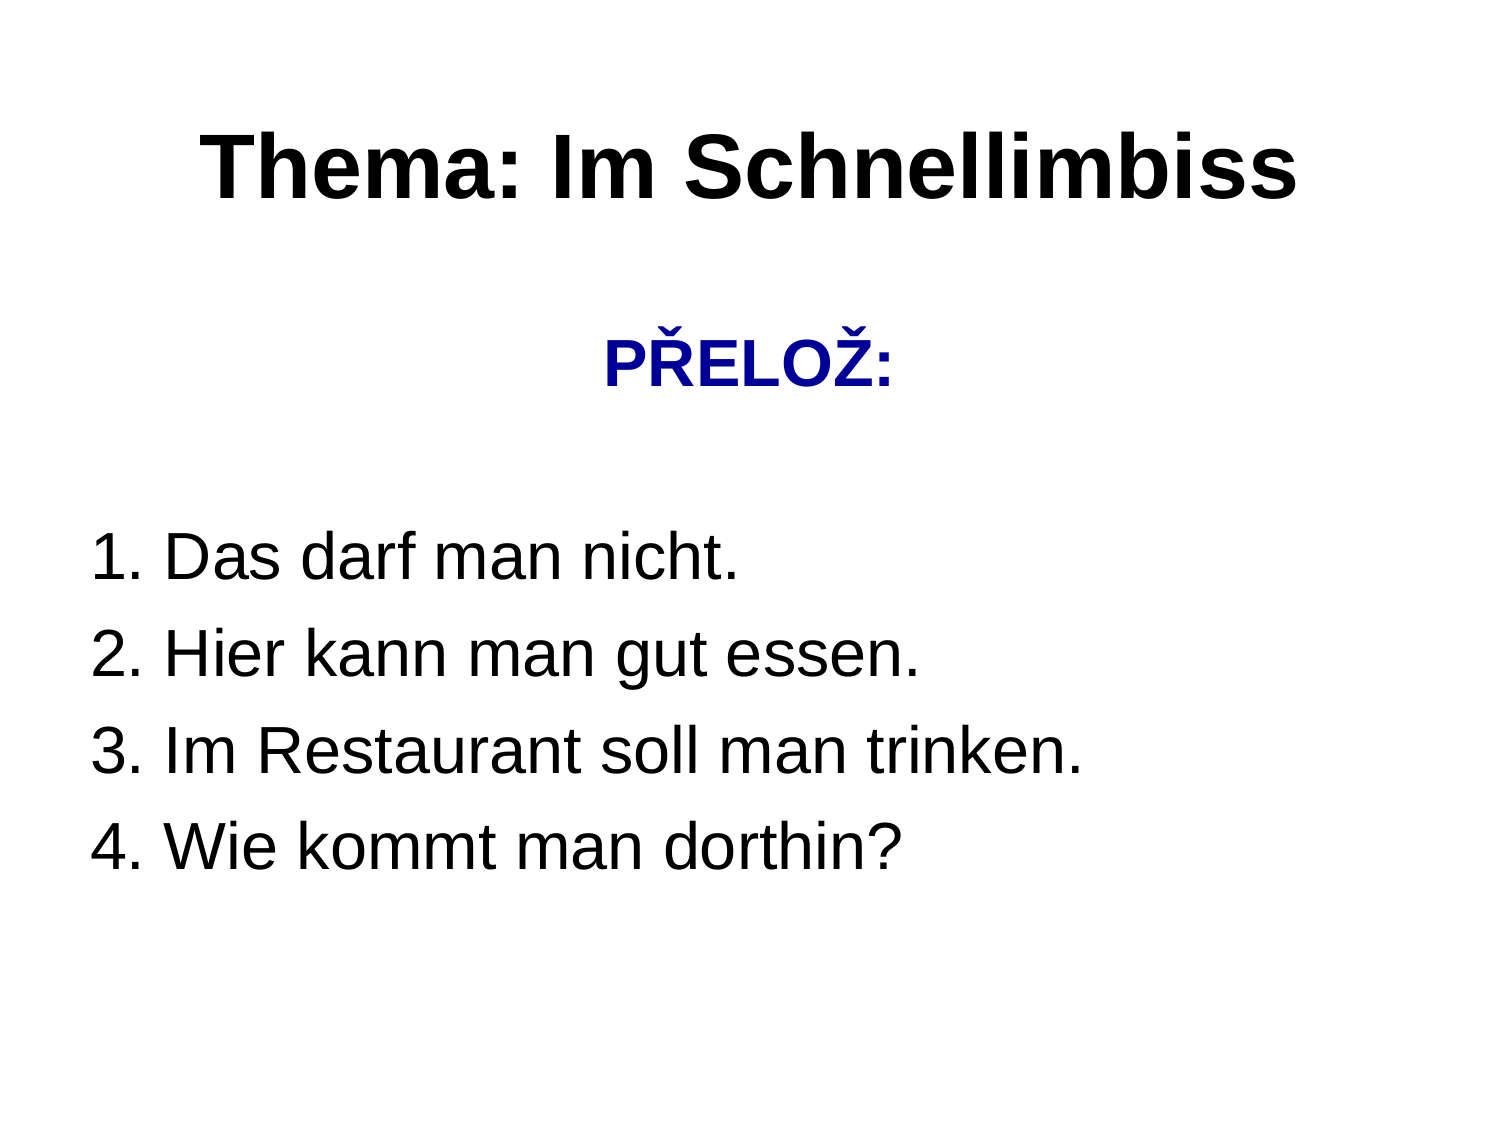

# Thema: Im Schnellimbiss
PŘELOŽ:
1. Das darf man nicht.
2. Hier kann man gut essen.
3. Im Restaurant soll man trinken.
4. Wie kommt man dorthin?